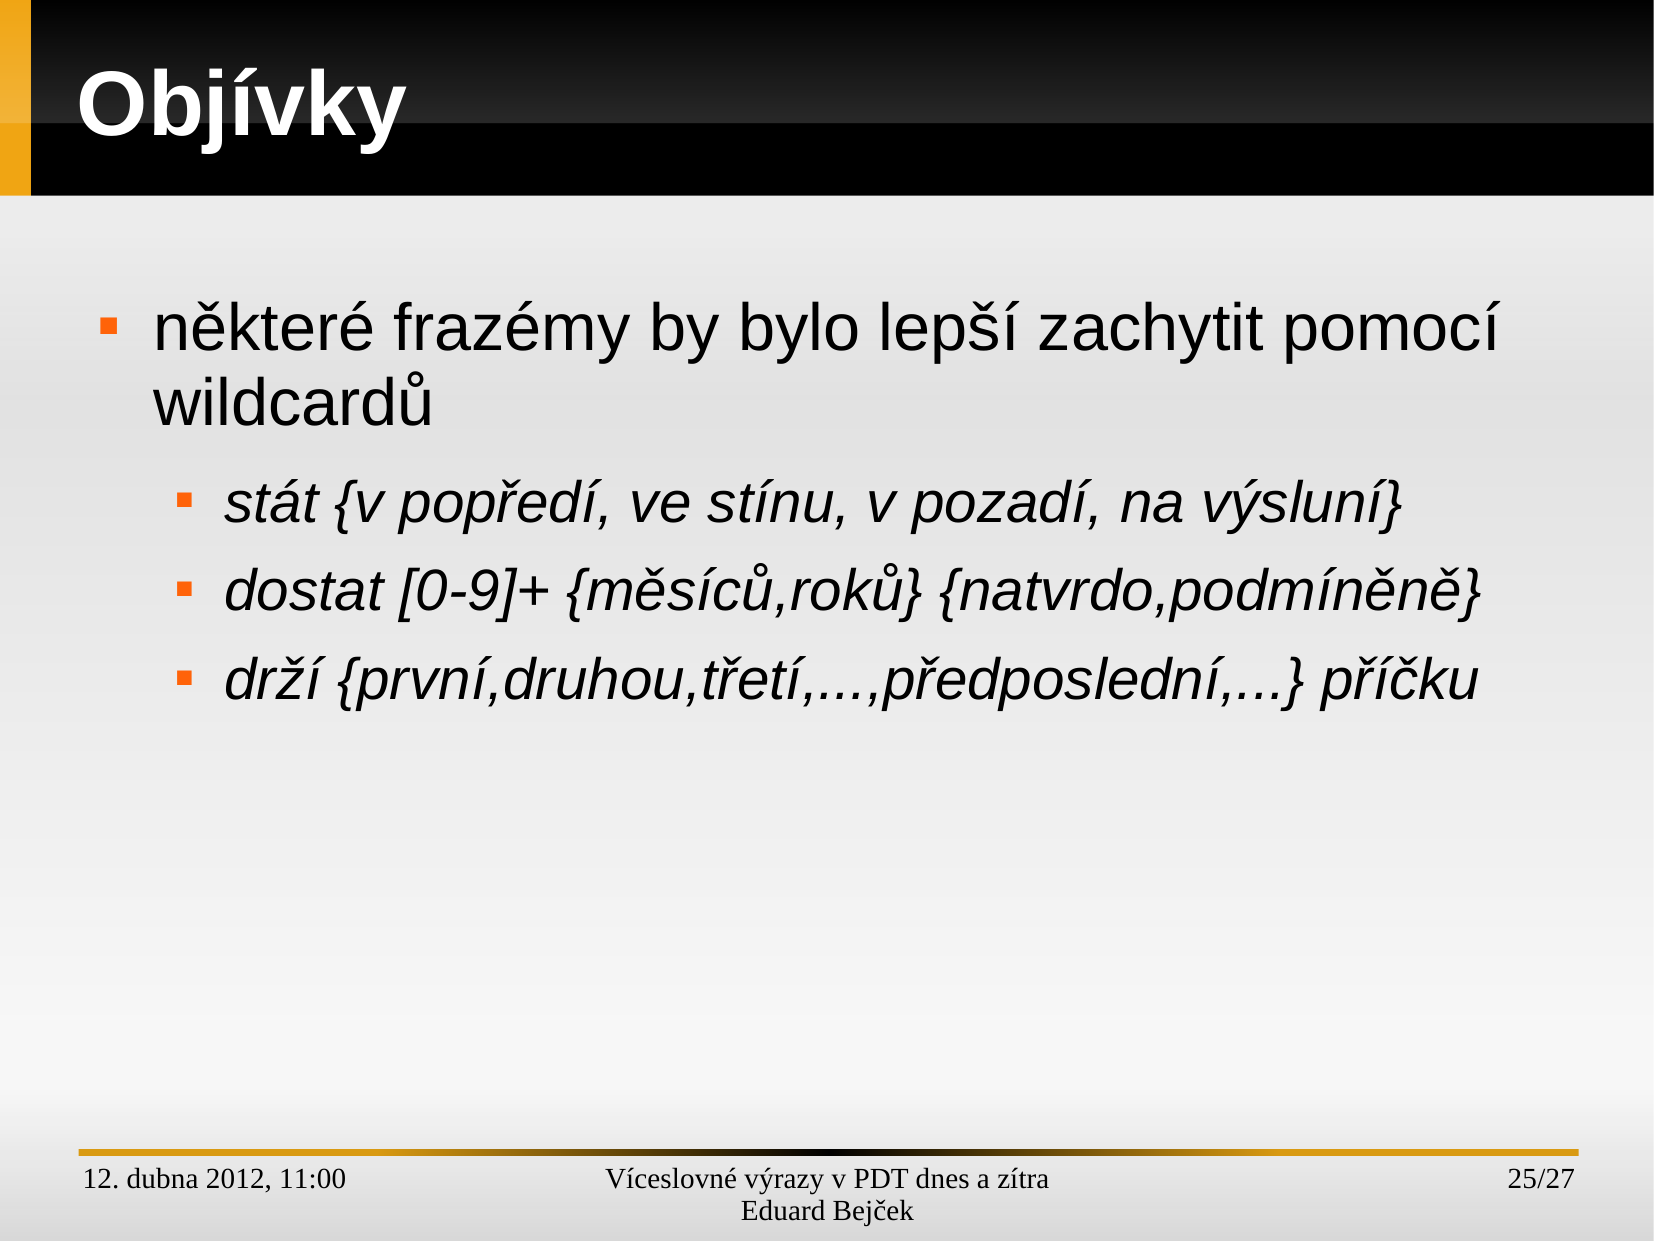

# Objívky
některé frazémy by bylo lepší zachytit pomocí wildcardů
stát {v popředí, ve stínu, v pozadí, na výsluní}
dostat [0-9]+ {měsíců,roků} {natvrdo,podmíněně}
drží {první,druhou,třetí,...,předposlední,...} příčku
12. dubna 2012, 11:00
Víceslovné výrazy v PDT dnes a zítra
25